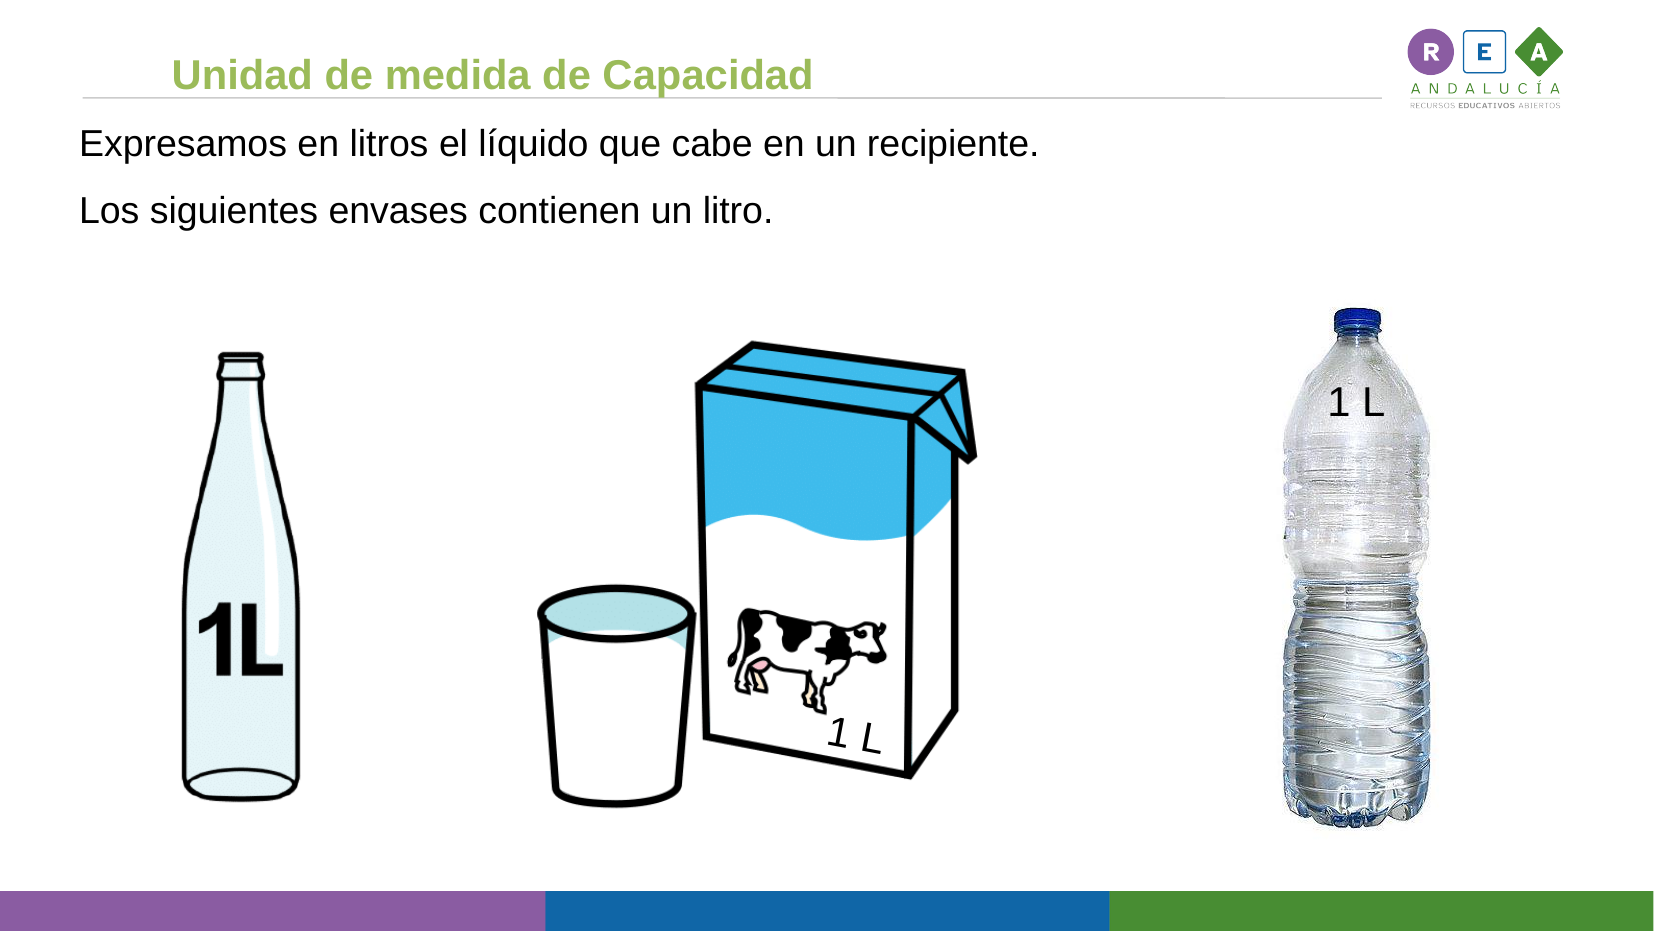

Unidad de medida de Capacidad
Expresamos en litros el líquido que cabe en un recipiente.
Los siguientes envases contienen un litro.
1 L
1 L